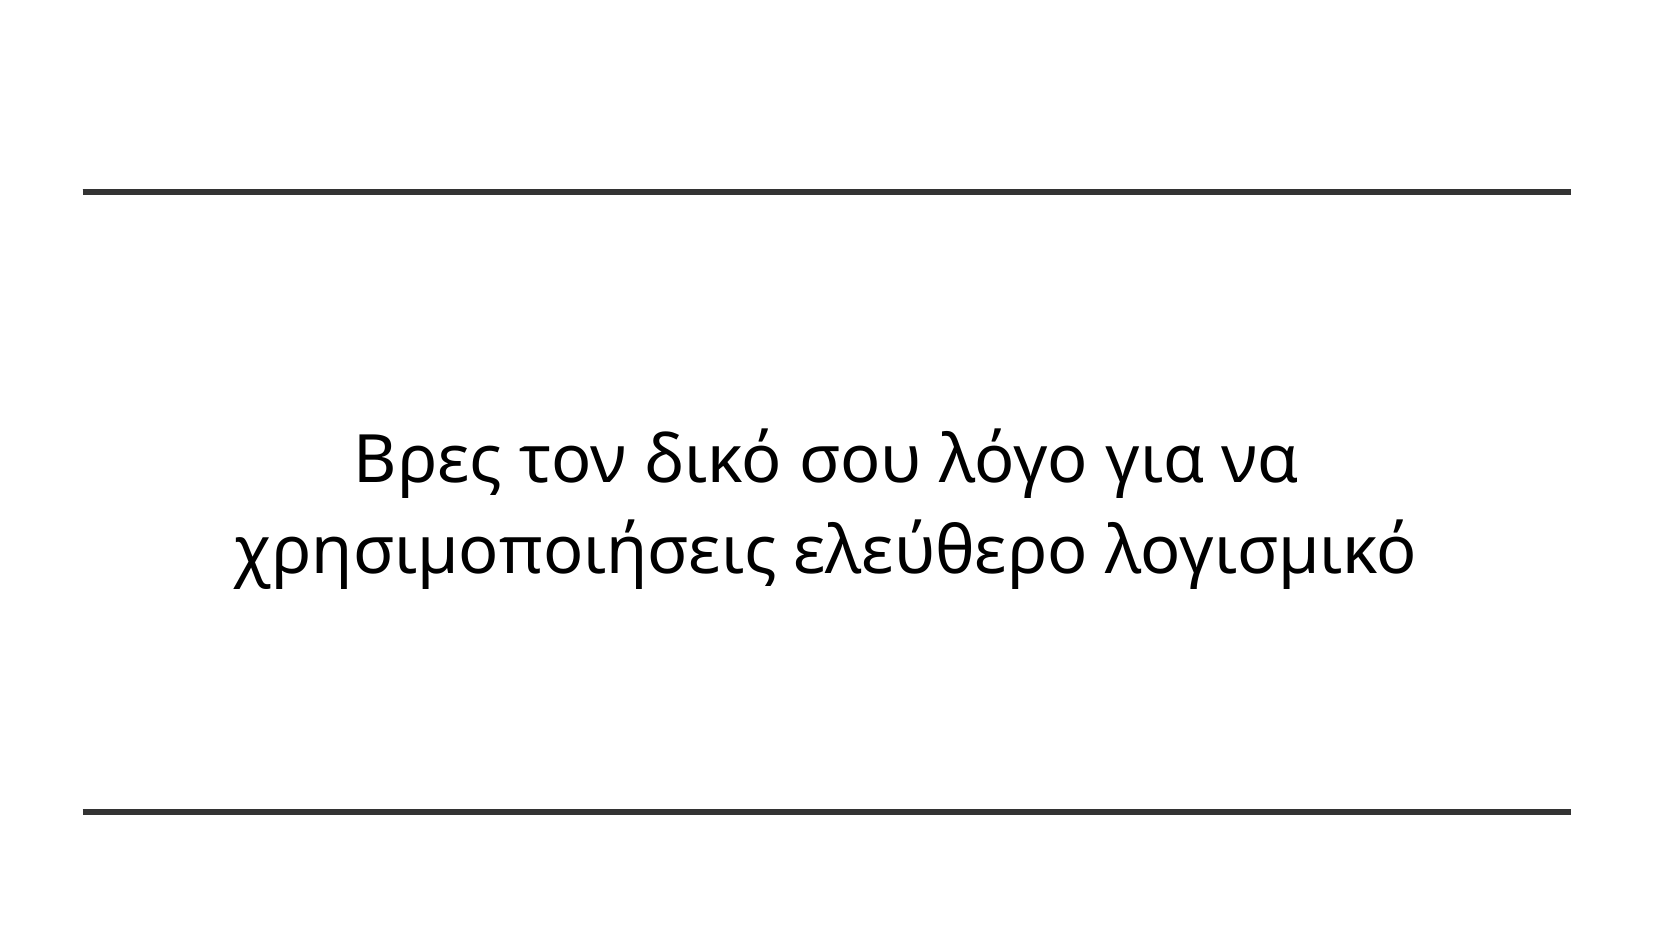

# Βρες τον δικό σου λόγο για να χρησιμοποιήσεις ελεύθερο λογισμικό